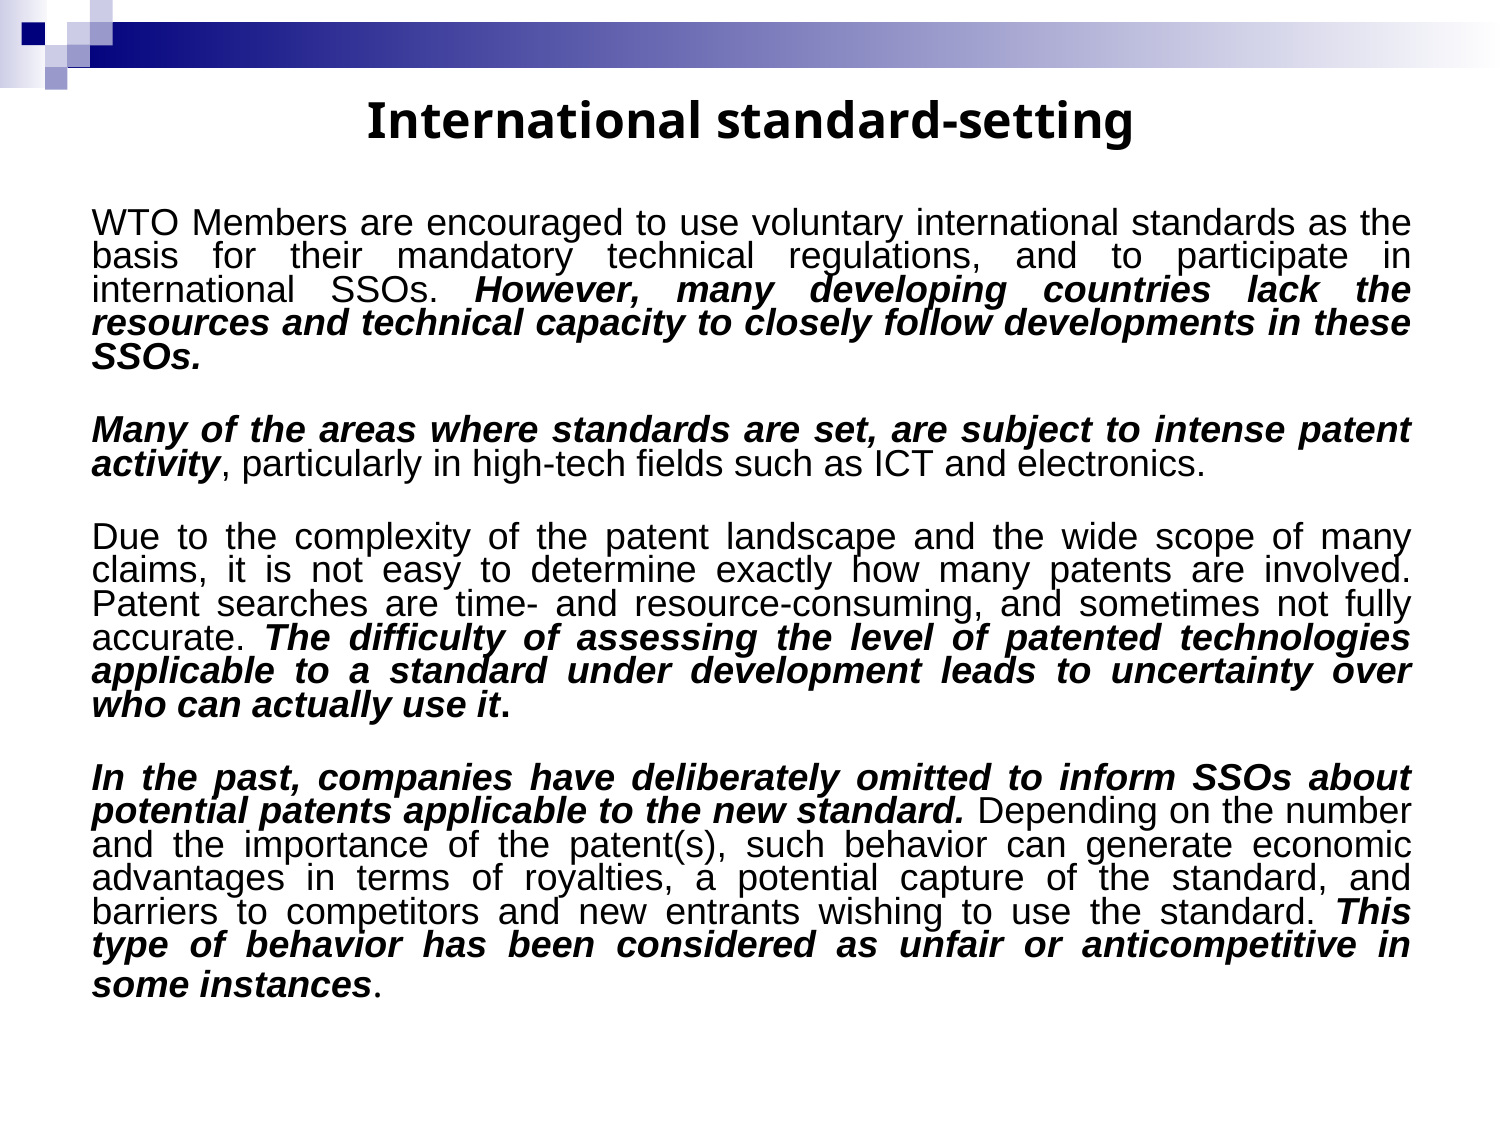

# International standard-setting
WTO Members are encouraged to use voluntary international standards as the basis for their mandatory technical regulations, and to participate in international SSOs. However, many developing countries lack the resources and technical capacity to closely follow developments in these SSOs.
Many of the areas where standards are set, are subject to intense patent activity, particularly in high-tech fields such as ICT and electronics.
Due to the complexity of the patent landscape and the wide scope of many claims, it is not easy to determine exactly how many patents are involved. Patent searches are time- and resource-consuming, and sometimes not fully accurate. The difficulty of assessing the level of patented technologies applicable to a standard under development leads to uncertainty over who can actually use it.
In the past, companies have deliberately omitted to inform SSOs about potential patents applicable to the new standard. Depending on the number and the importance of the patent(s), such behavior can generate economic advantages in terms of royalties, a potential capture of the standard, and barriers to competitors and new entrants wishing to use the standard. This type of behavior has been considered as unfair or anticompetitive in some instances.